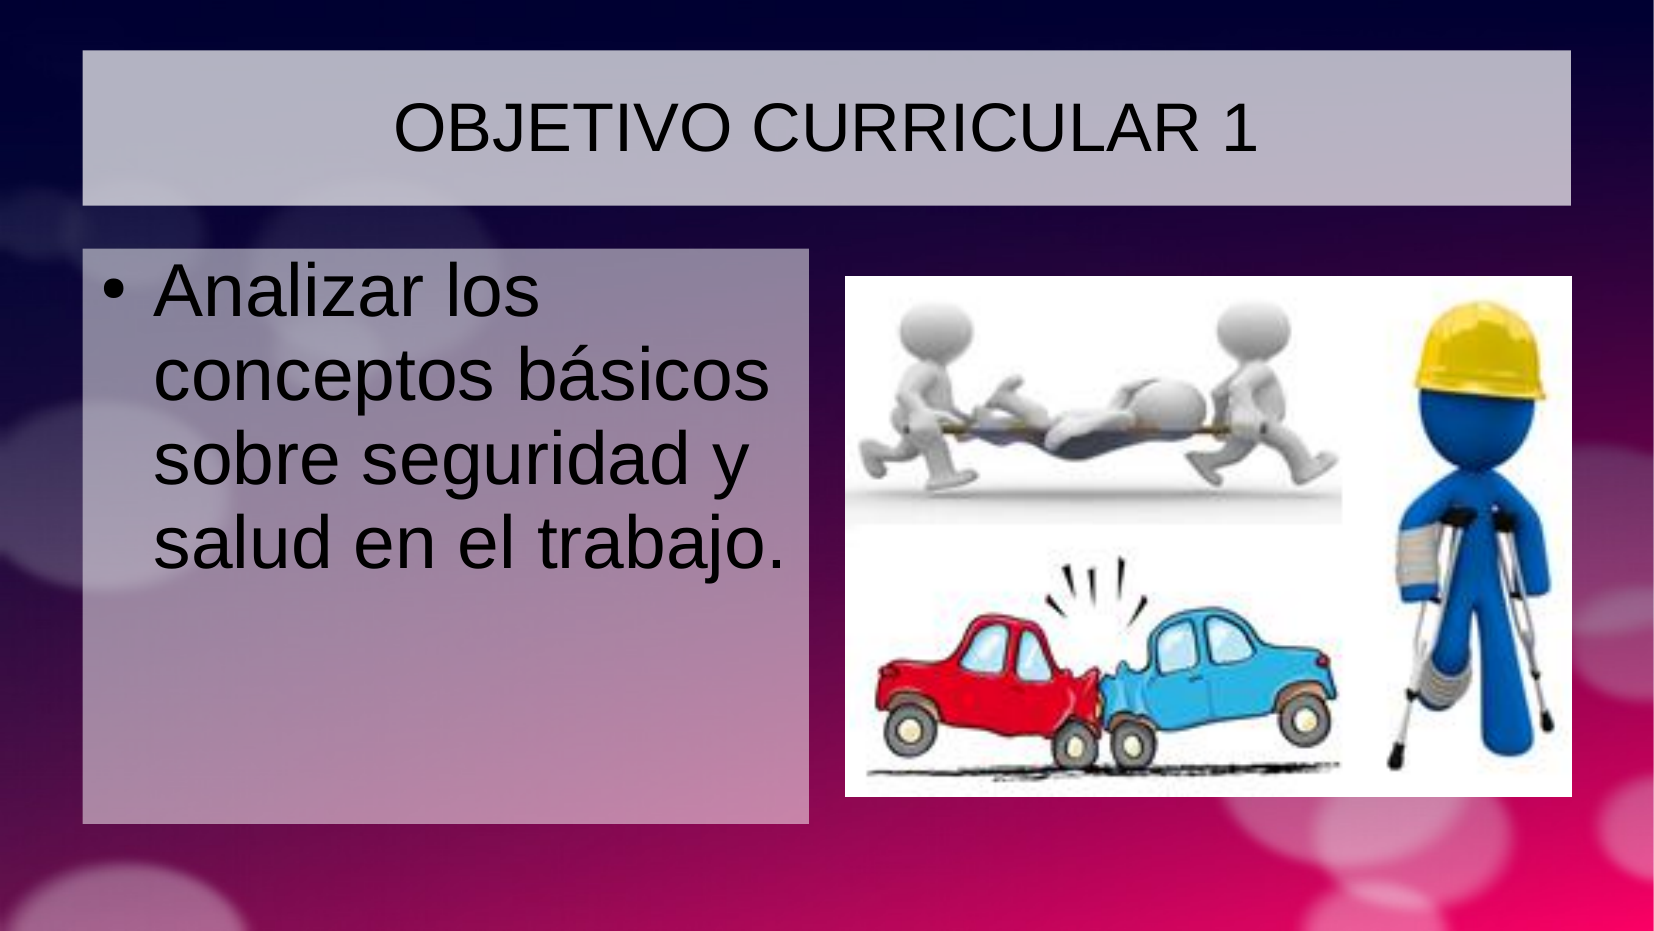

# OBJETIVO CURRICULAR 1
Analizar los conceptos básicos sobre seguridad y salud en el trabajo.